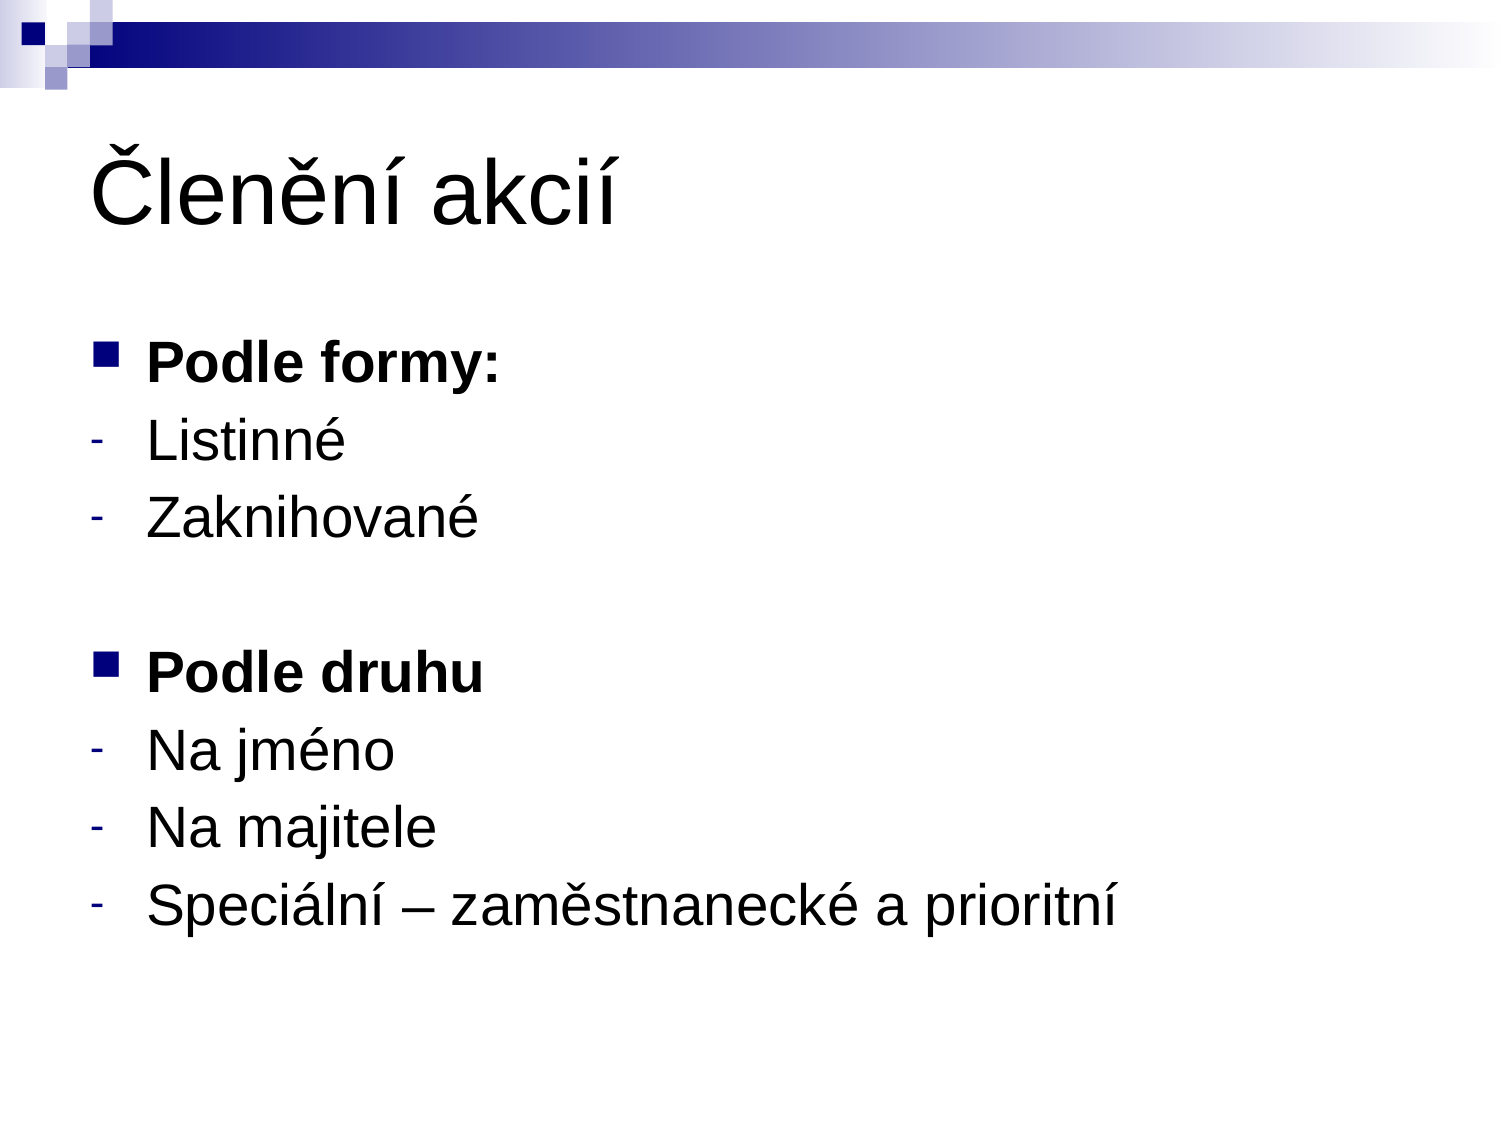

# Členění akcií
Podle formy:
Listinné
Zaknihované
Podle druhu
Na jméno
Na majitele
Speciální – zaměstnanecké a prioritní